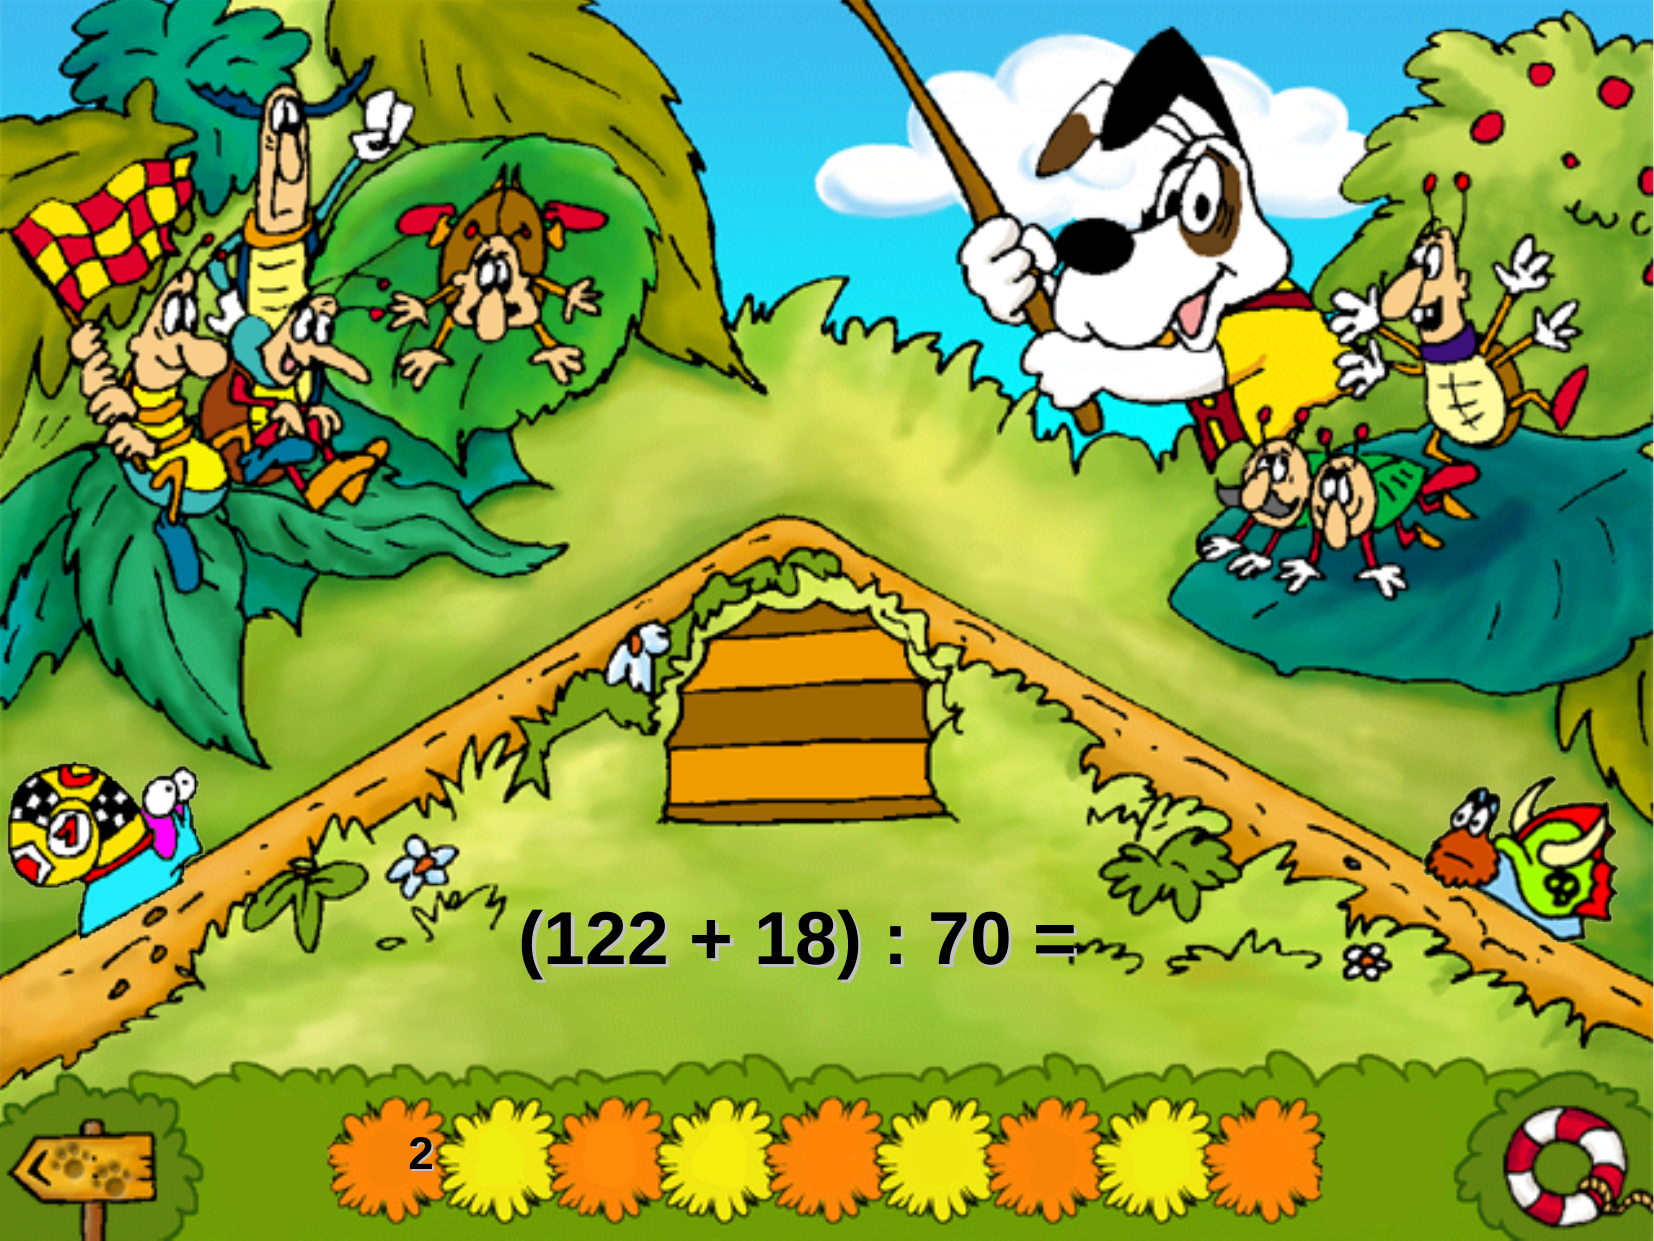

(122 + 18) : 70 =
2